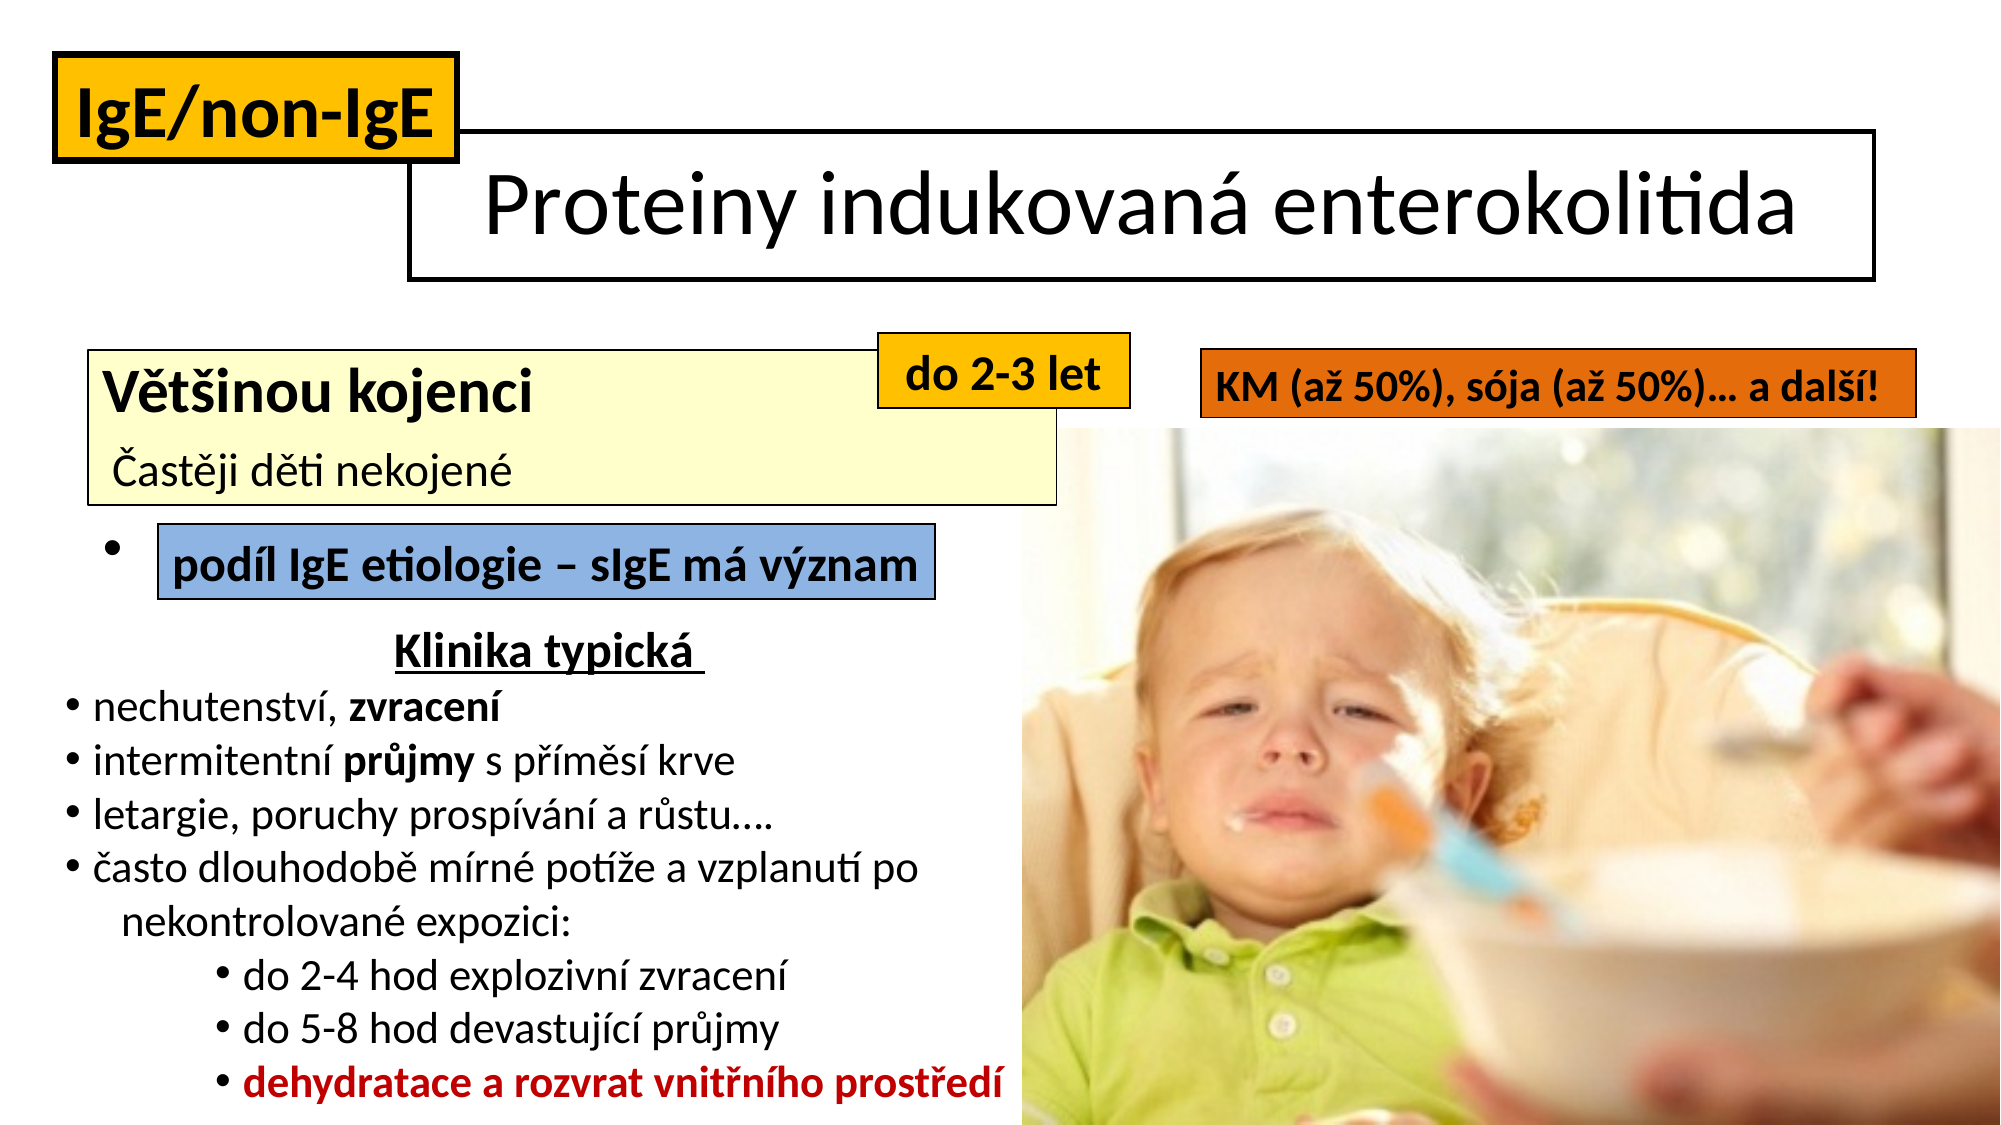

IgE/non-IgE
Proteiny indukovaná enterokolitida
do 2-3 let
KM (až 50%), sója (až 50%)… a další!
# Většinou kojenci
Častěji děti nekojené
podíl IgE etiologie – sIgE má význam
Klinika typická
nechutenství, zvracení
intermitentní průjmy s příměsí krve
letargie, poruchy prospívání a růstu….
často dlouhodobě mírné potíže a vzplanutí po nekontrolované expozici:
do 2-4 hod explozivní zvracení
do 5-8 hod devastující průjmy
dehydratace a rozvrat vnitřního prostředí